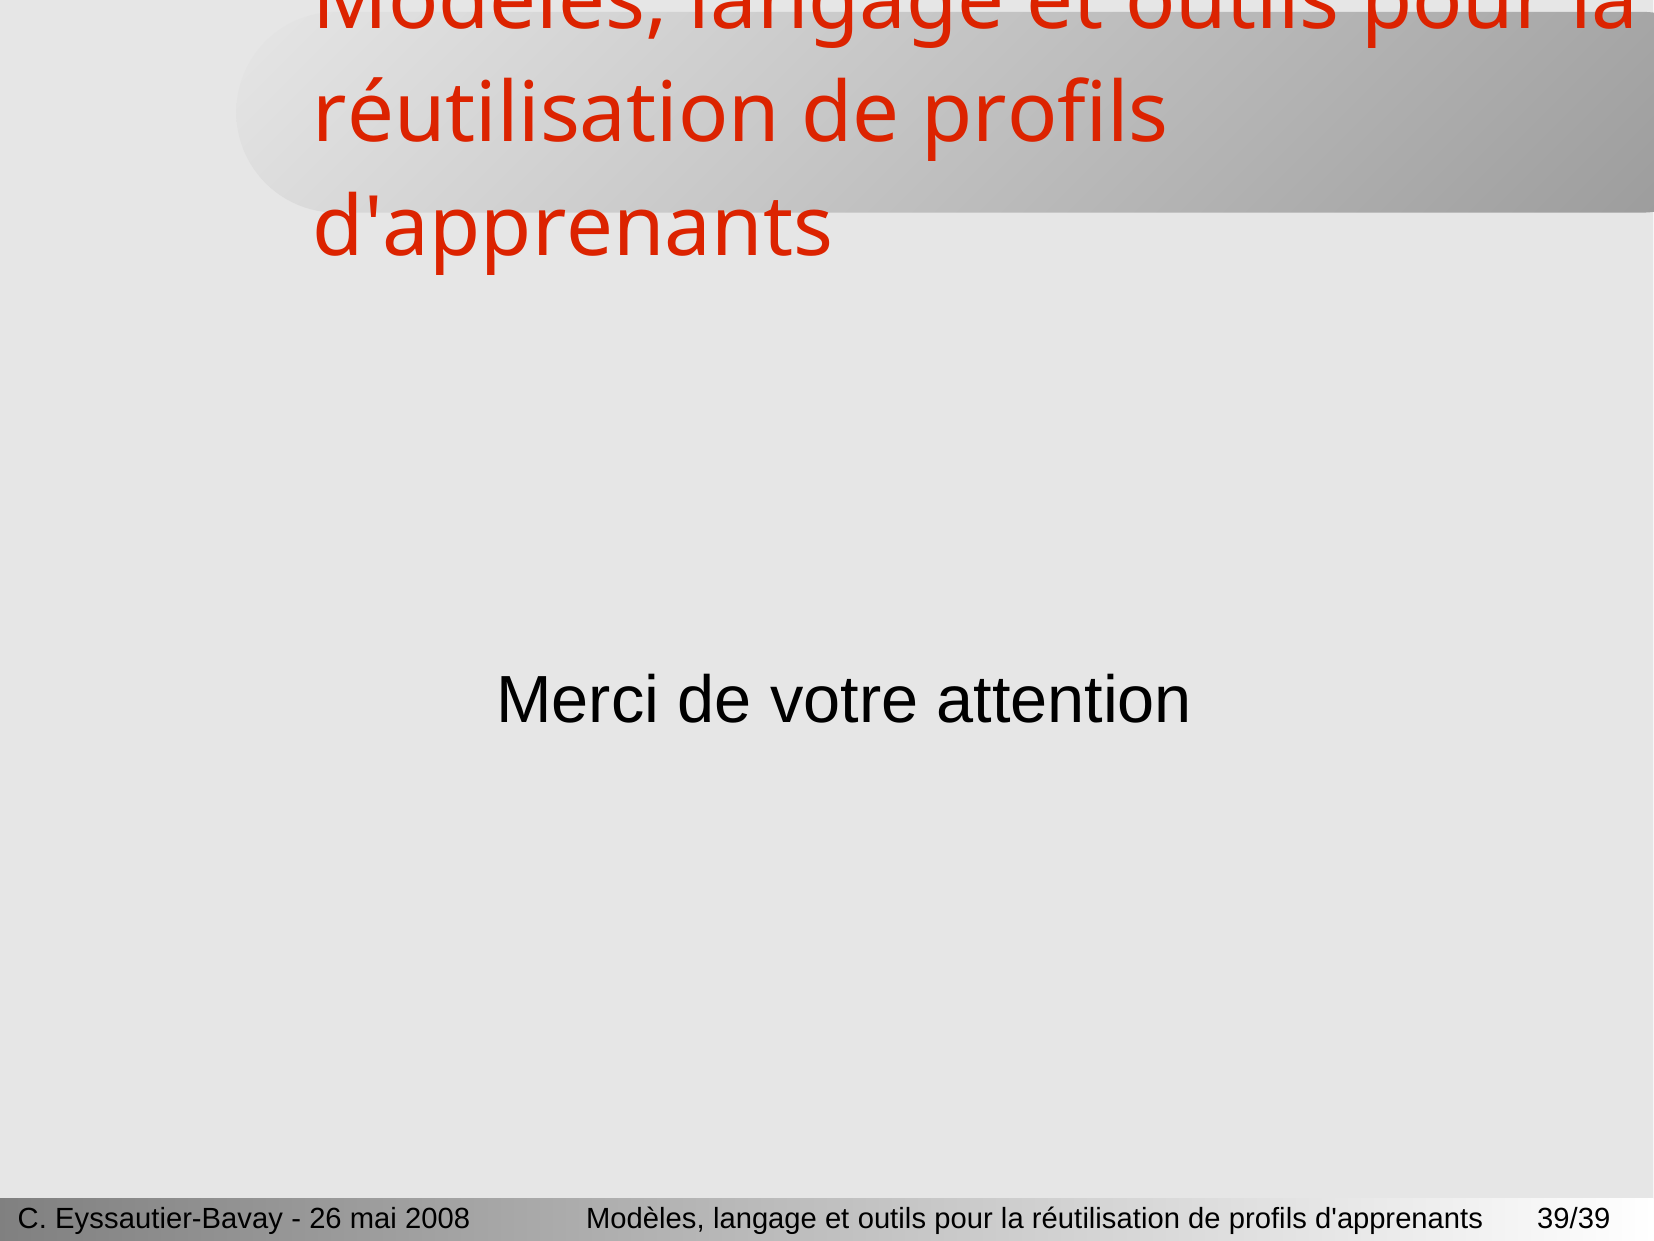

# Modèles, langage et outils pour la réutilisation de profils d'apprenants
Merci de votre attention
07 Mars 2008
Modèles, langage et outils pour la réutilisation de profils d'apprenants
39